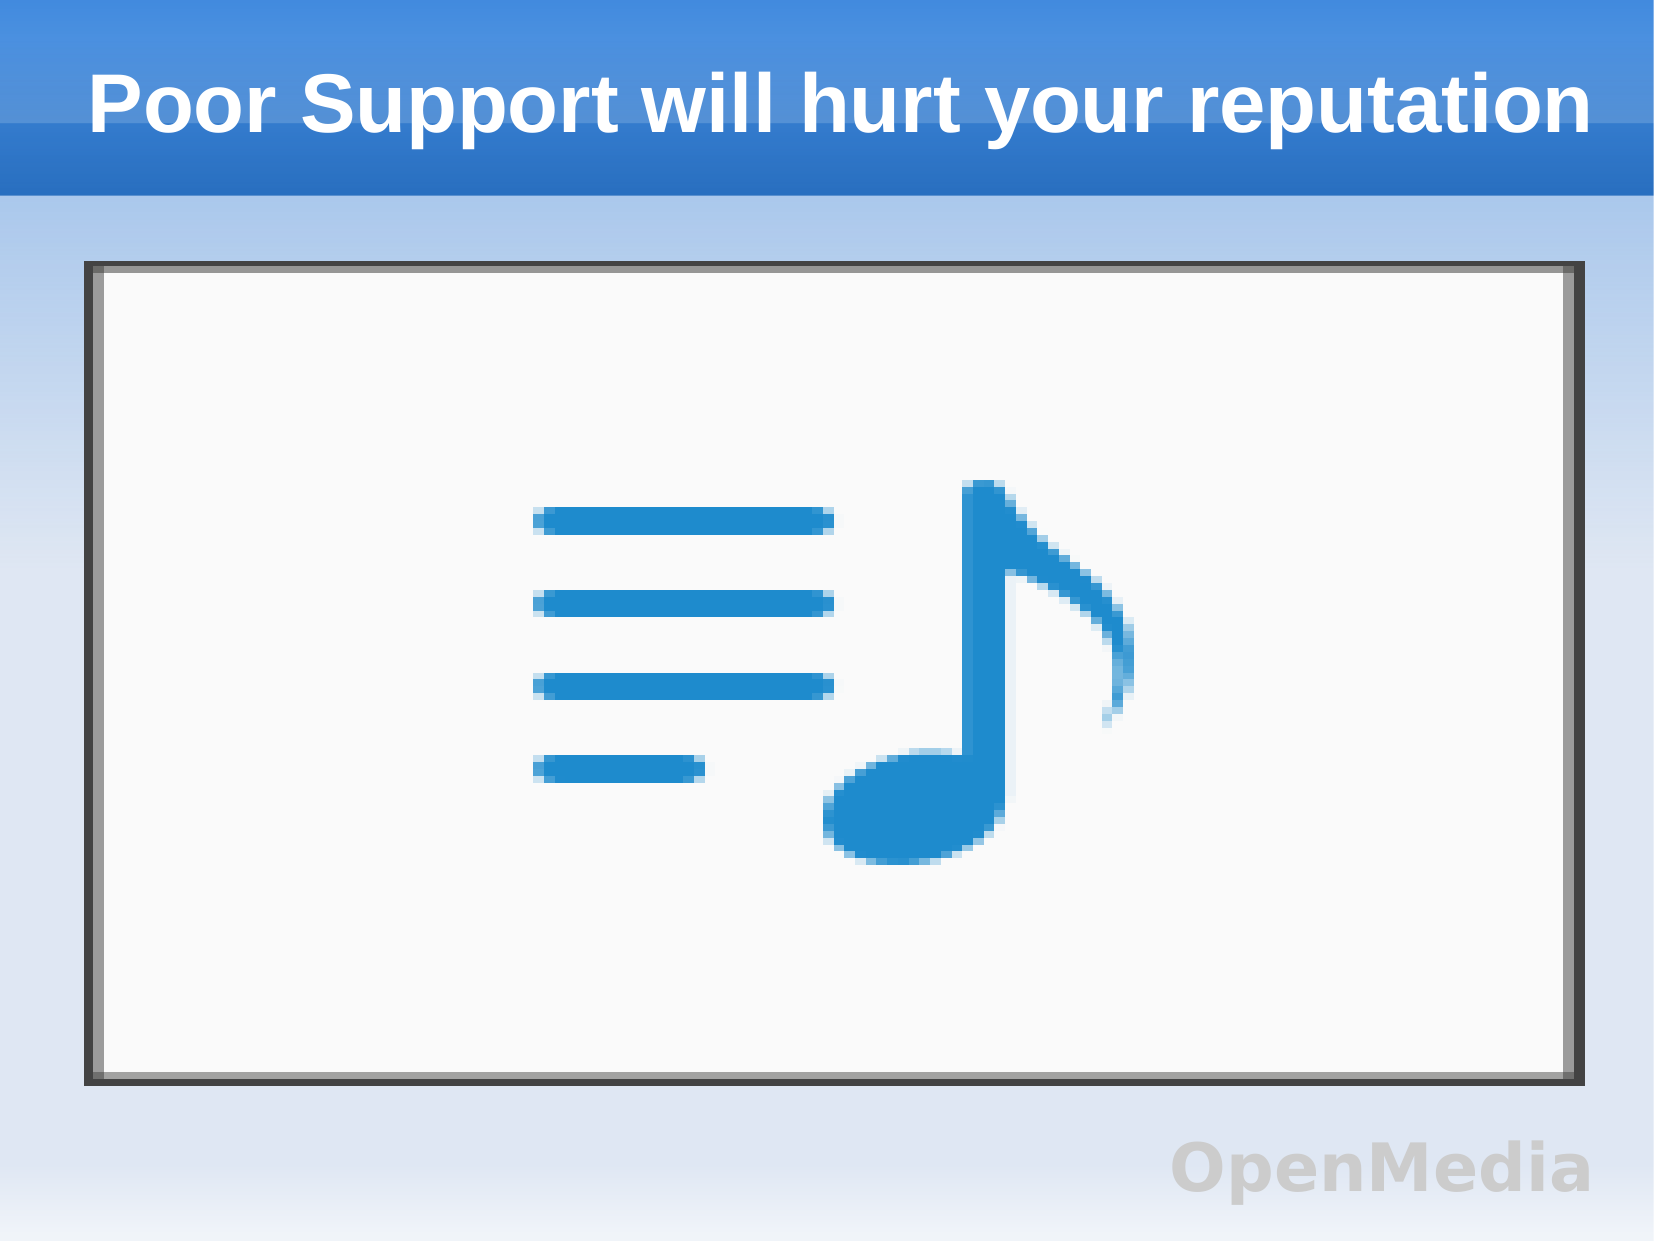

# Poor Support will hurt your reputation
25